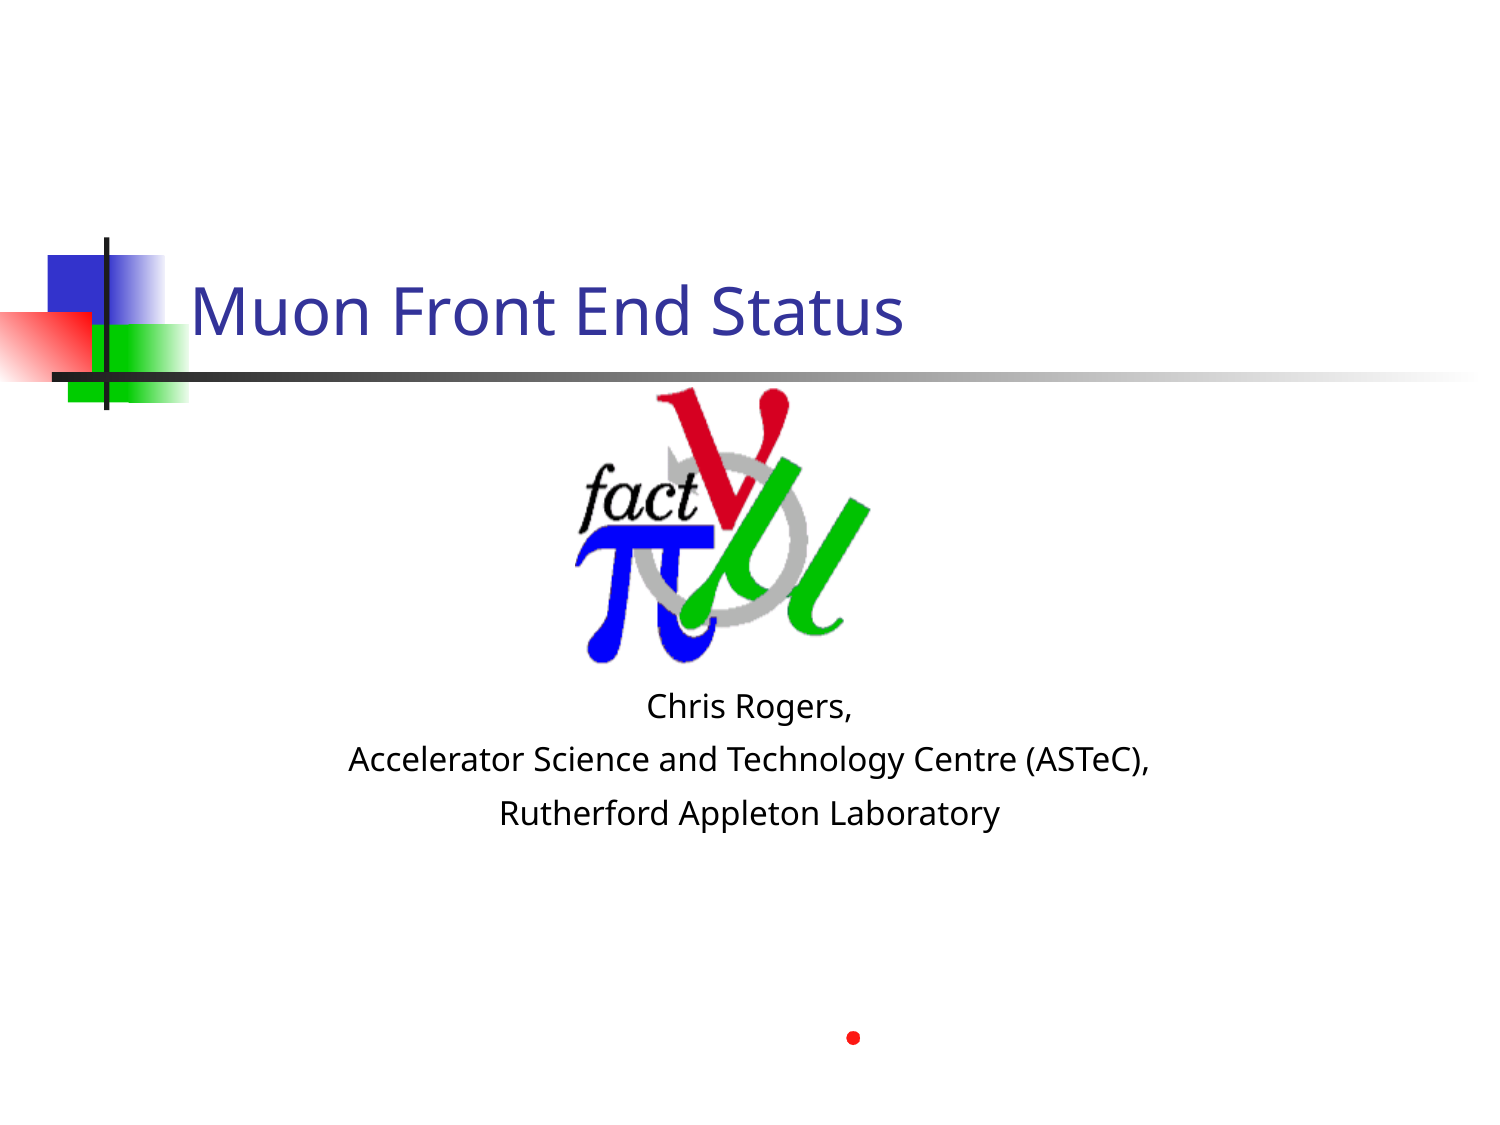

# Muon Front End Status
Chris Rogers,
Accelerator Science and Technology Centre (ASTeC),
Rutherford Appleton Laboratory